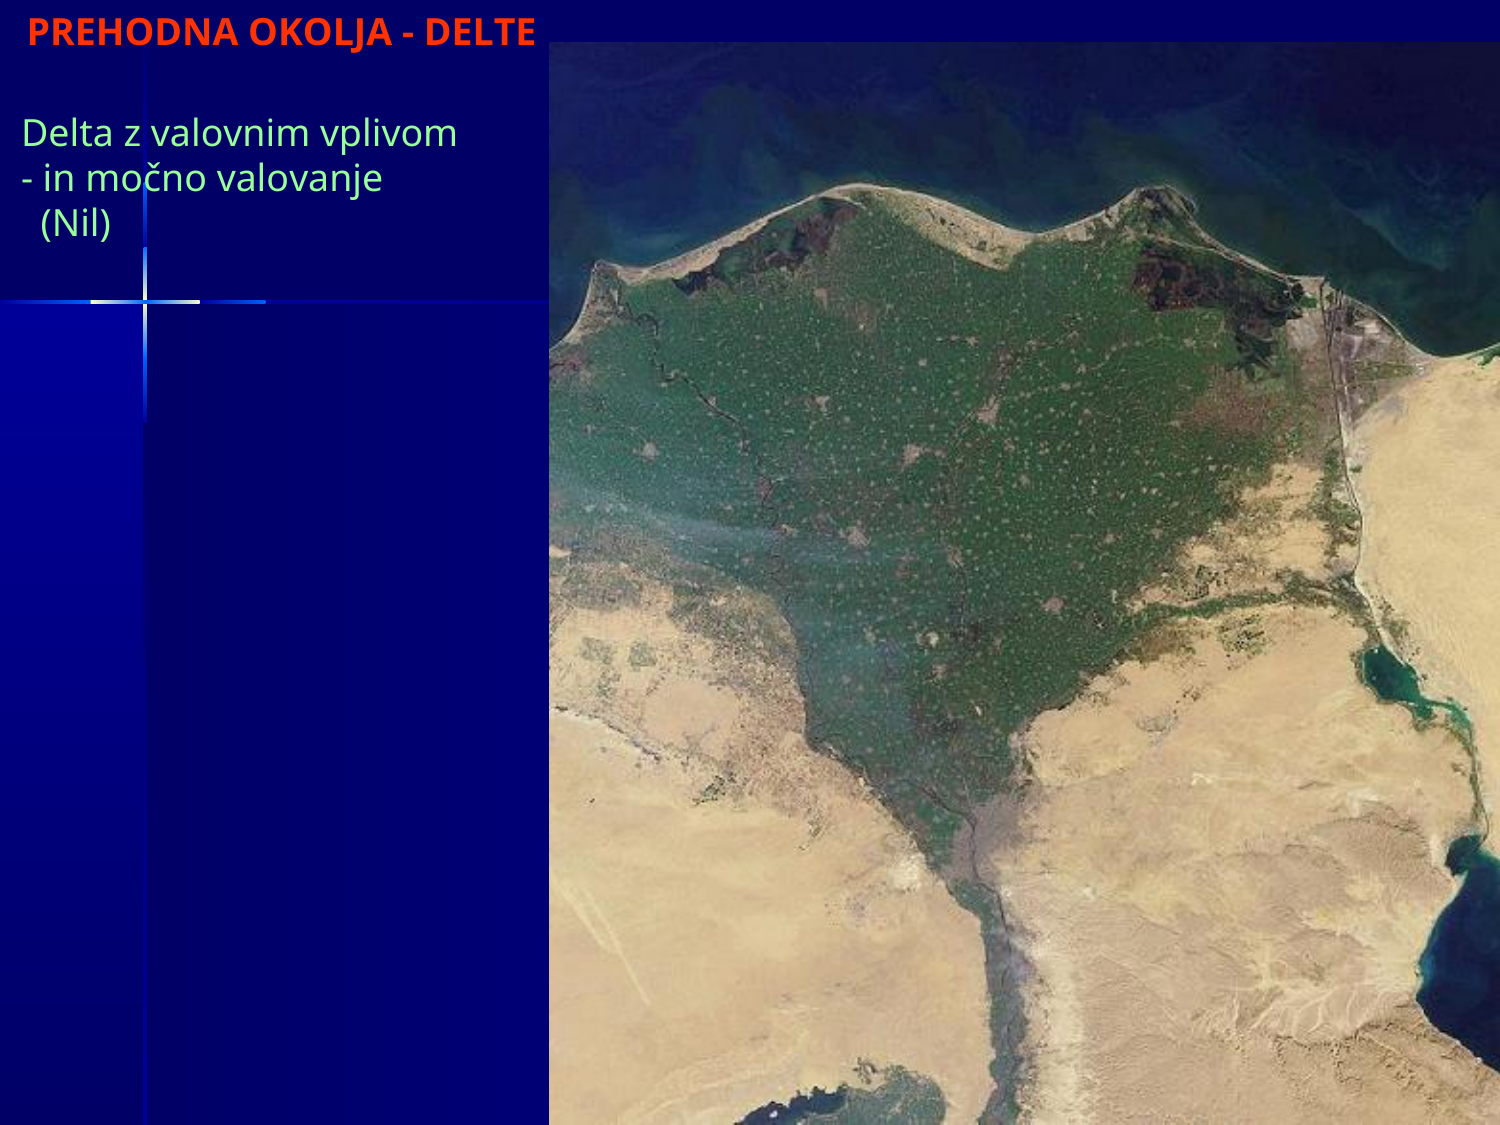

PREHODNA OKOLJA - DELTE
Delta z valovnim vplivom
- in močno valovanje
 (Nil)